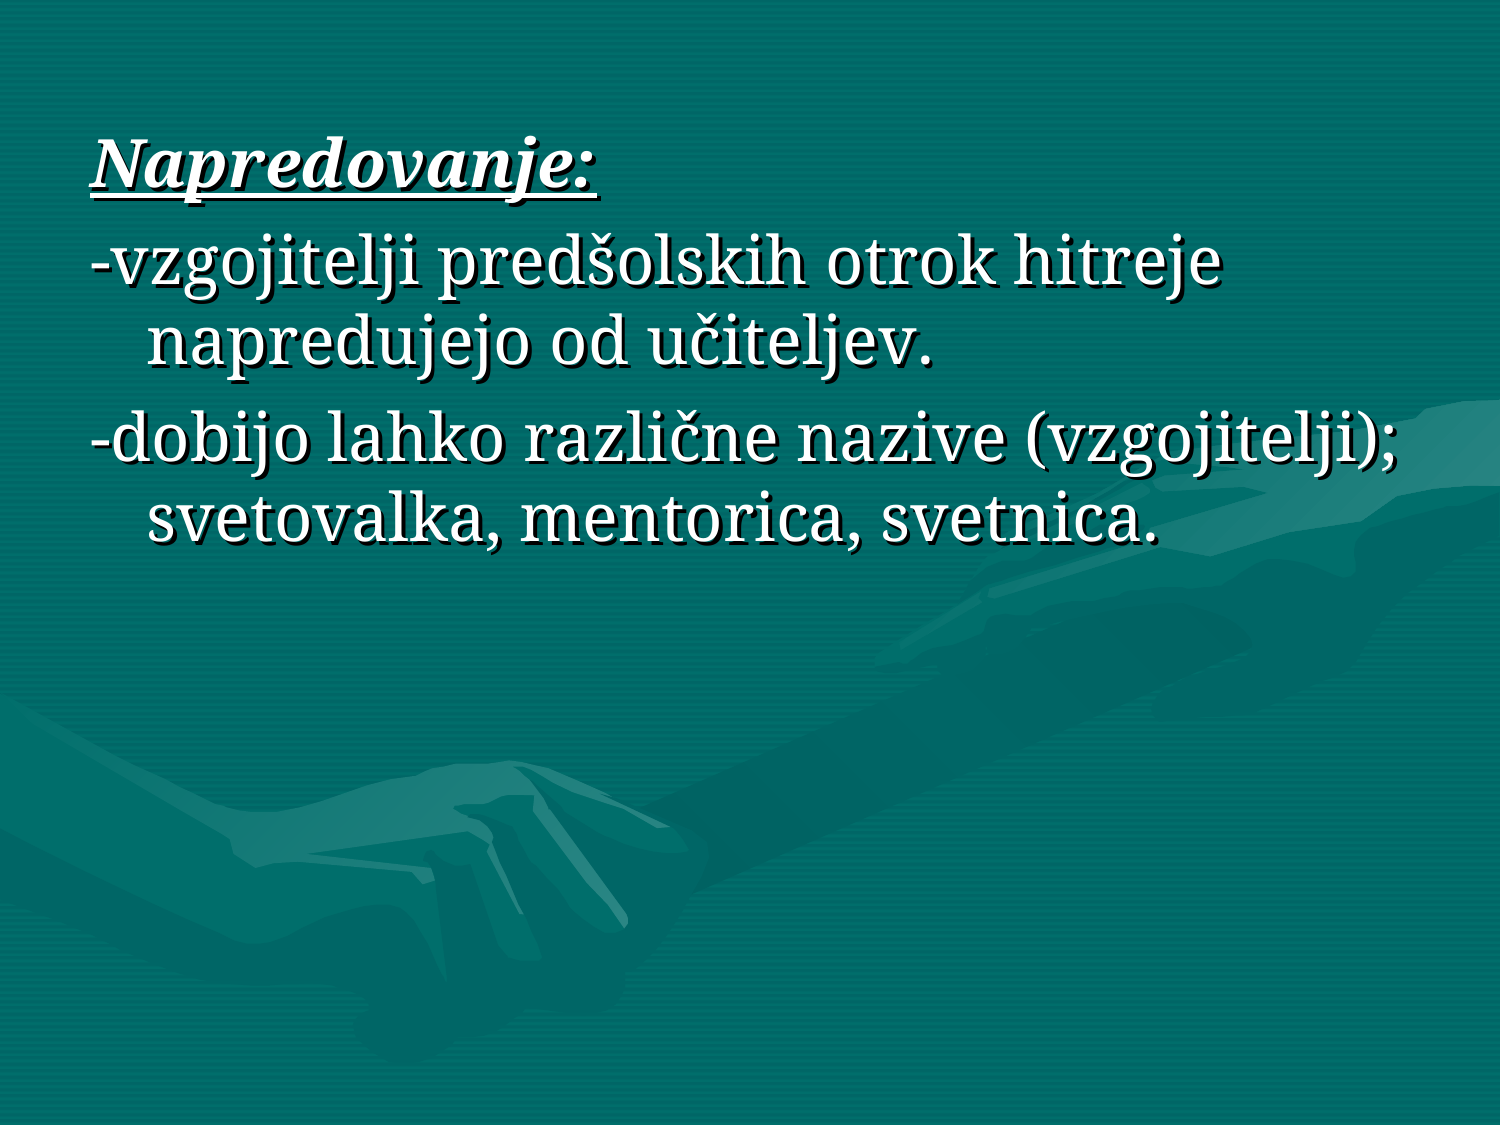

# Napredovanje:
-vzgojitelji predšolskih otrok hitreje napredujejo od učiteljev.
-dobijo lahko različne nazive (vzgojitelji); svetovalka, mentorica, svetnica.